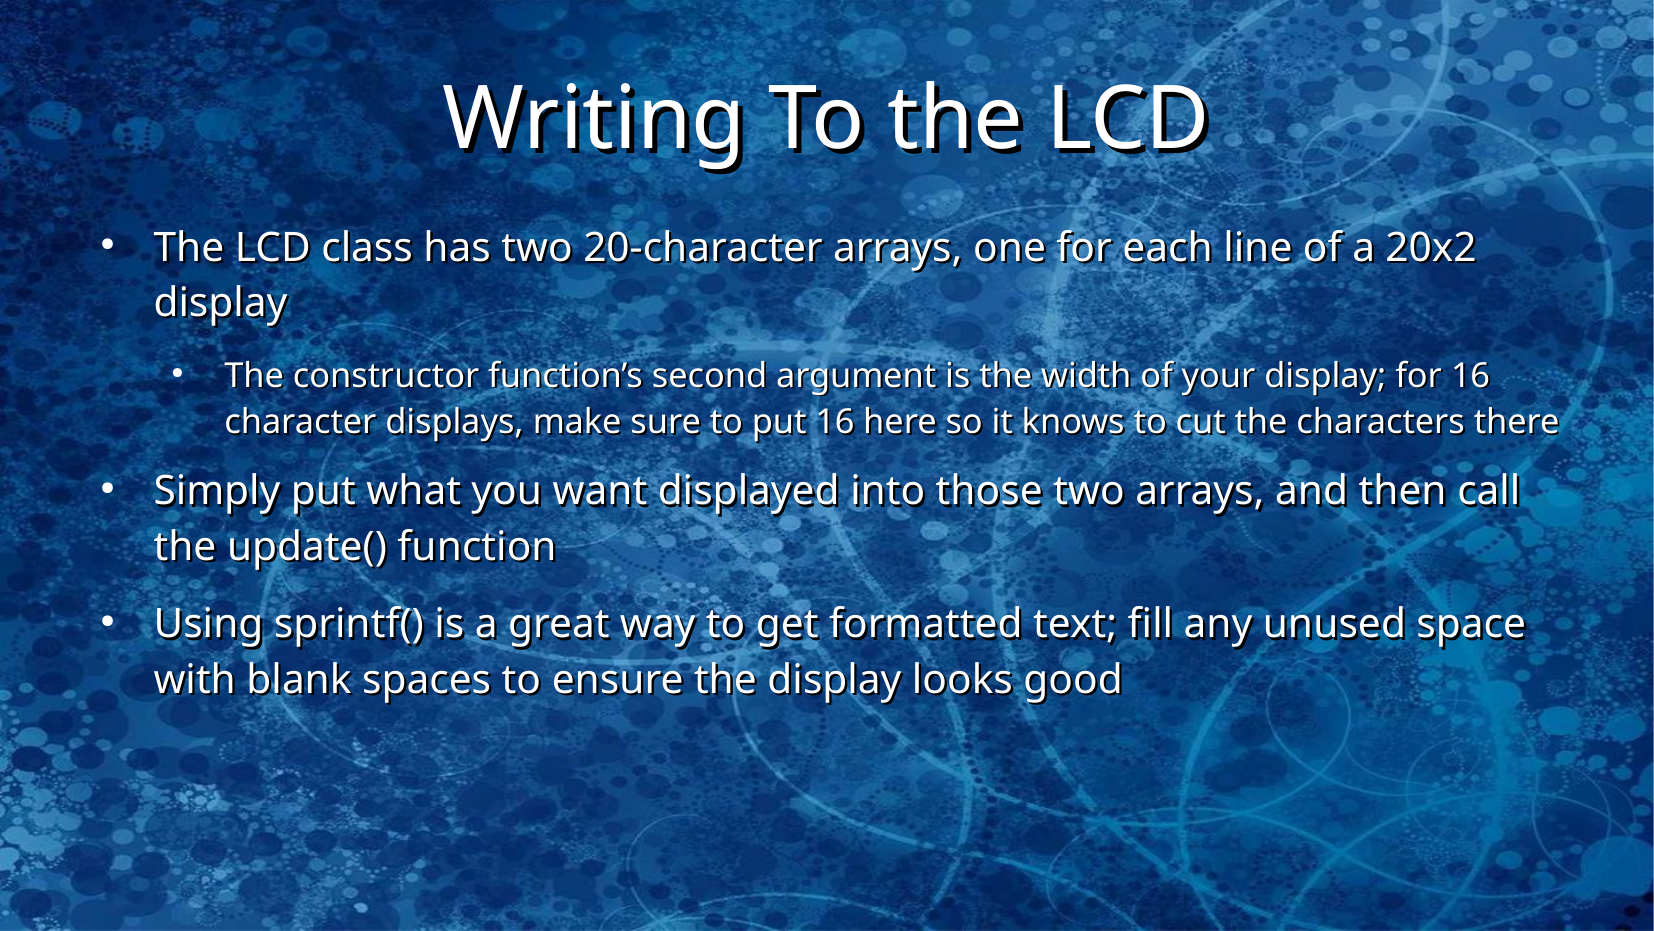

# Writing To the LCD
The LCD class has two 20-character arrays, one for each line of a 20x2 display
The constructor function’s second argument is the width of your display; for 16 character displays, make sure to put 16 here so it knows to cut the characters there
Simply put what you want displayed into those two arrays, and then call the update() function
Using sprintf() is a great way to get formatted text; fill any unused space with blank spaces to ensure the display looks good